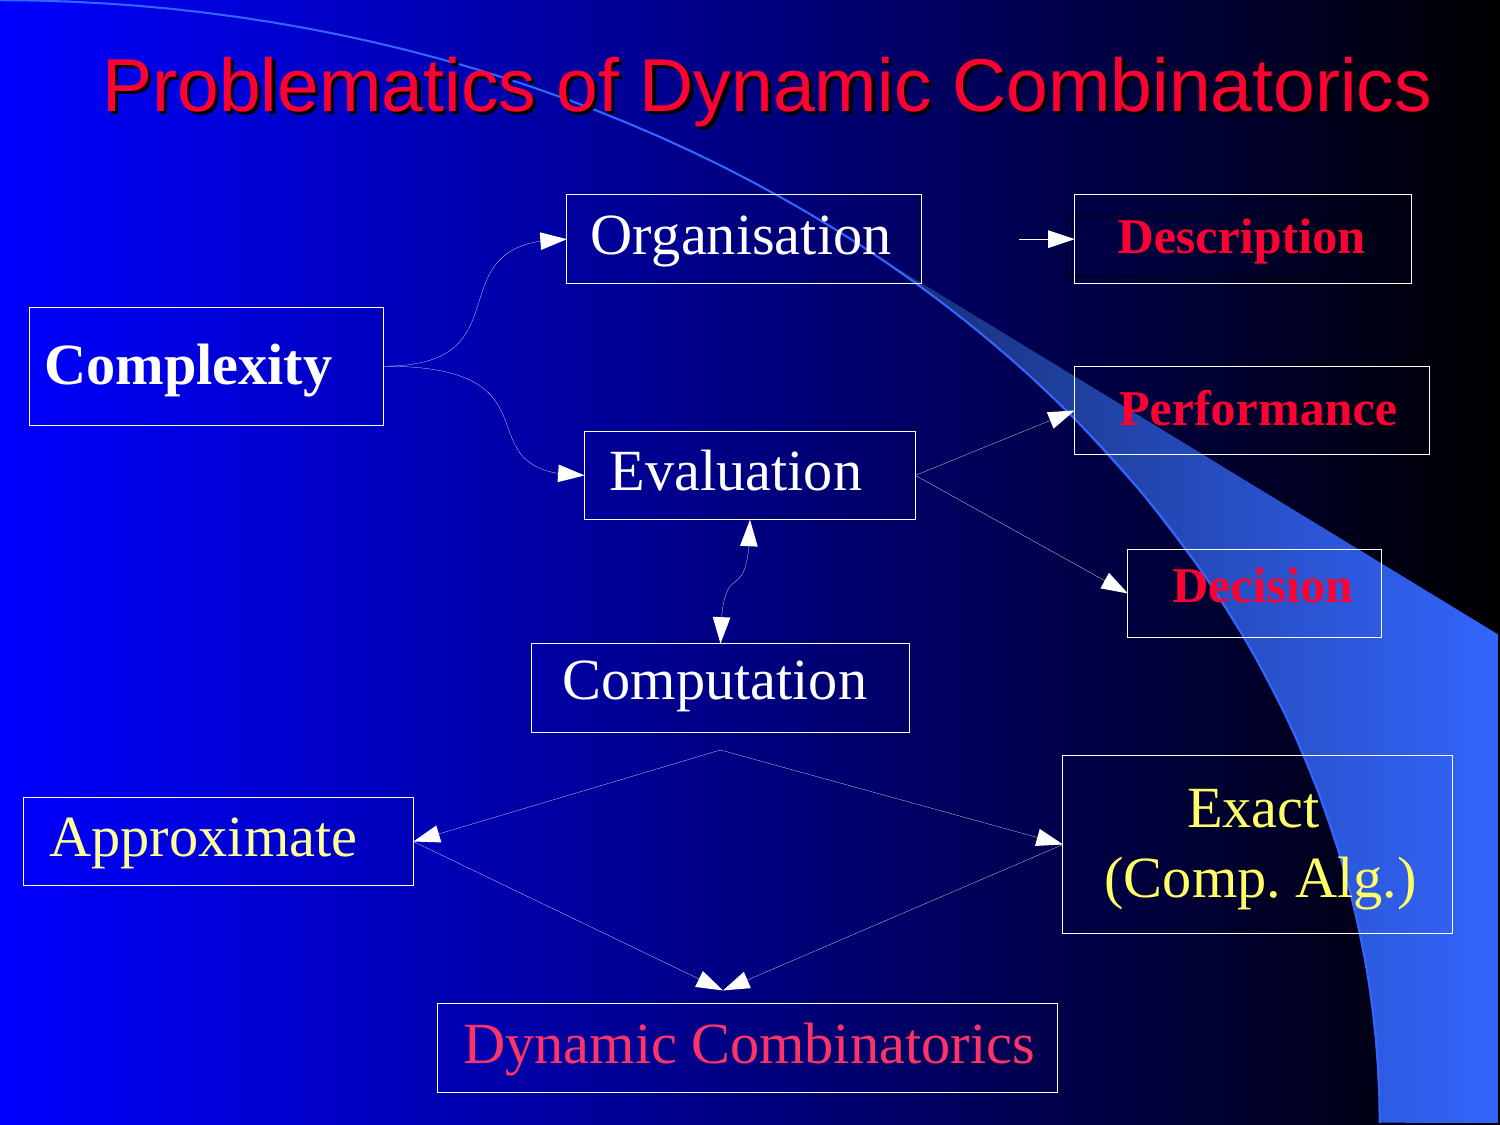

# Problematics of Dynamic Combinatorics
Organisation
Description
Complexity
Performance
Evaluation
Decision
Computation
Exact
(Comp. Alg.)
Approximate
Dynamic Combinatorics